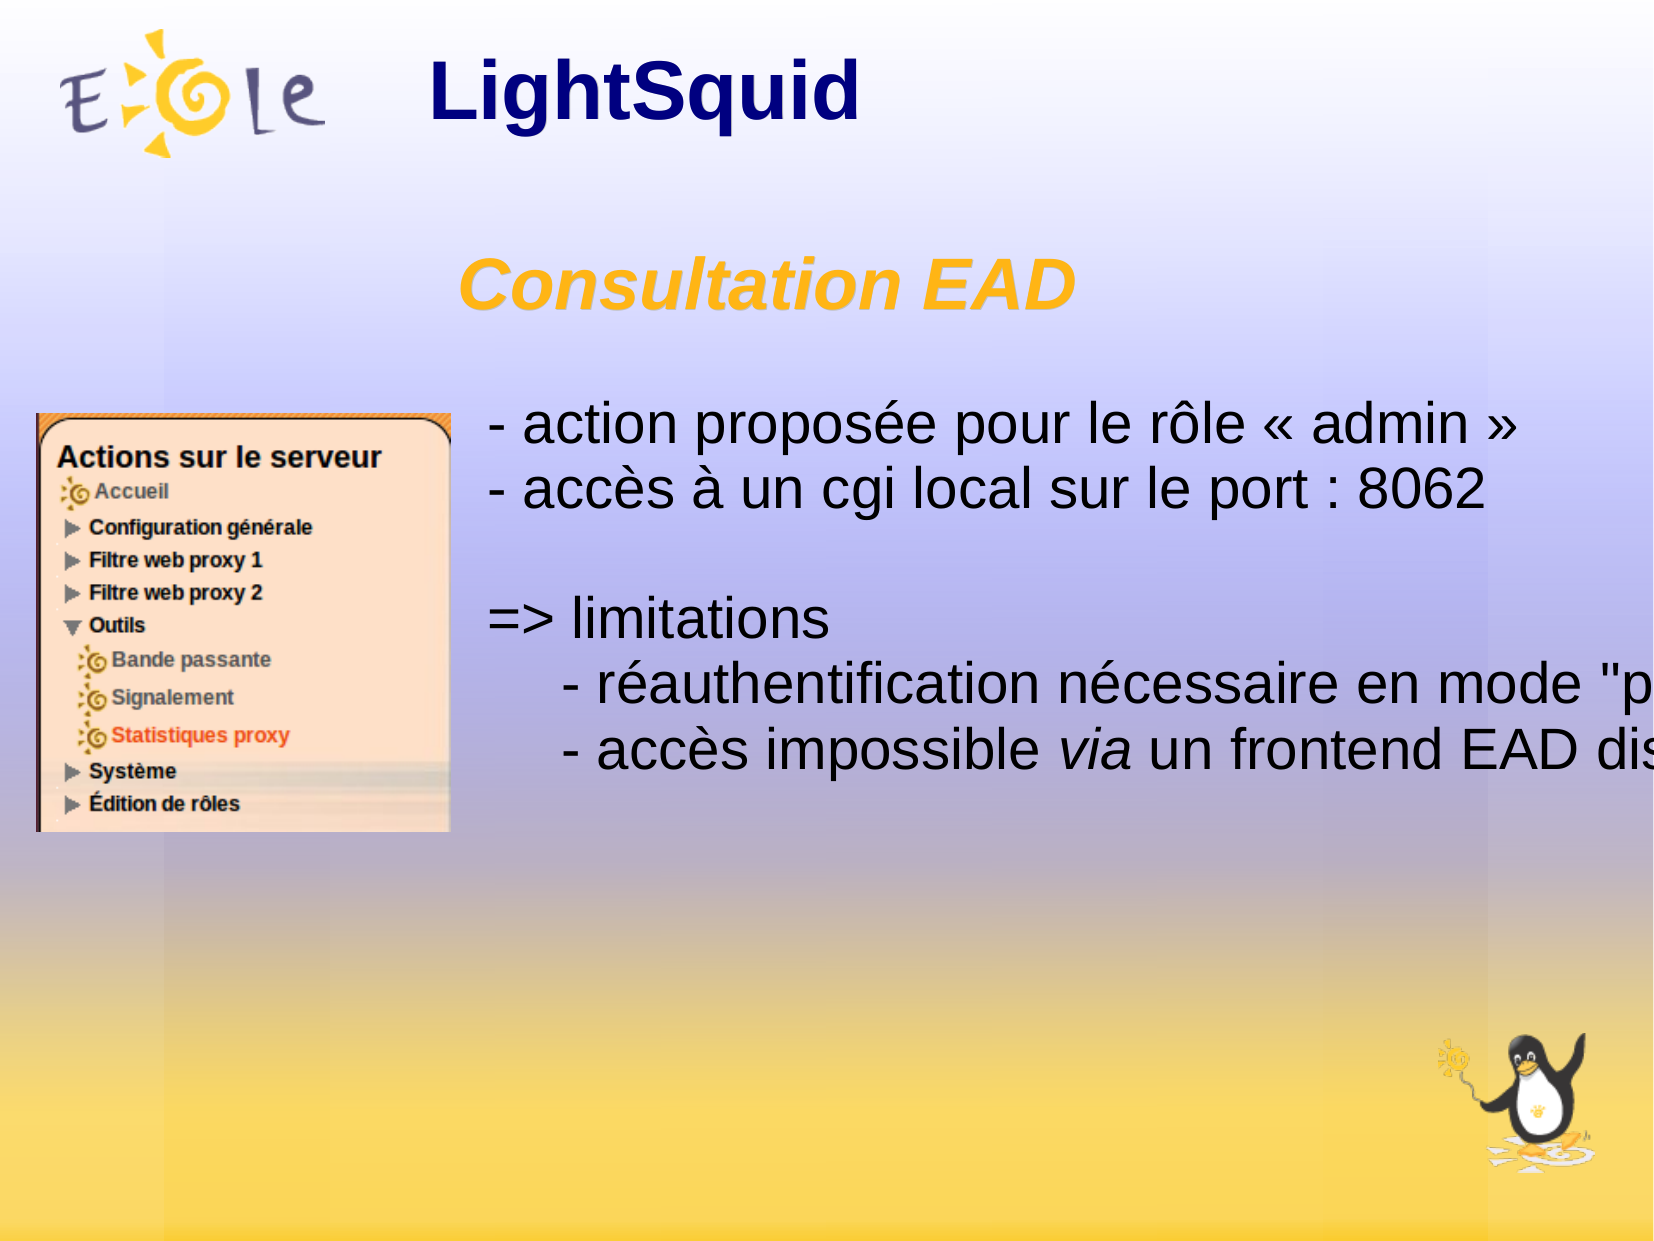

LightSquid
Consultation EAD
- action proposée pour le rôle « admin »
- accès à un cgi local sur le port : 8062
=> limitations
	- réauthentification nécessaire en mode "pam"
	- accès impossible via un frontend EAD distant